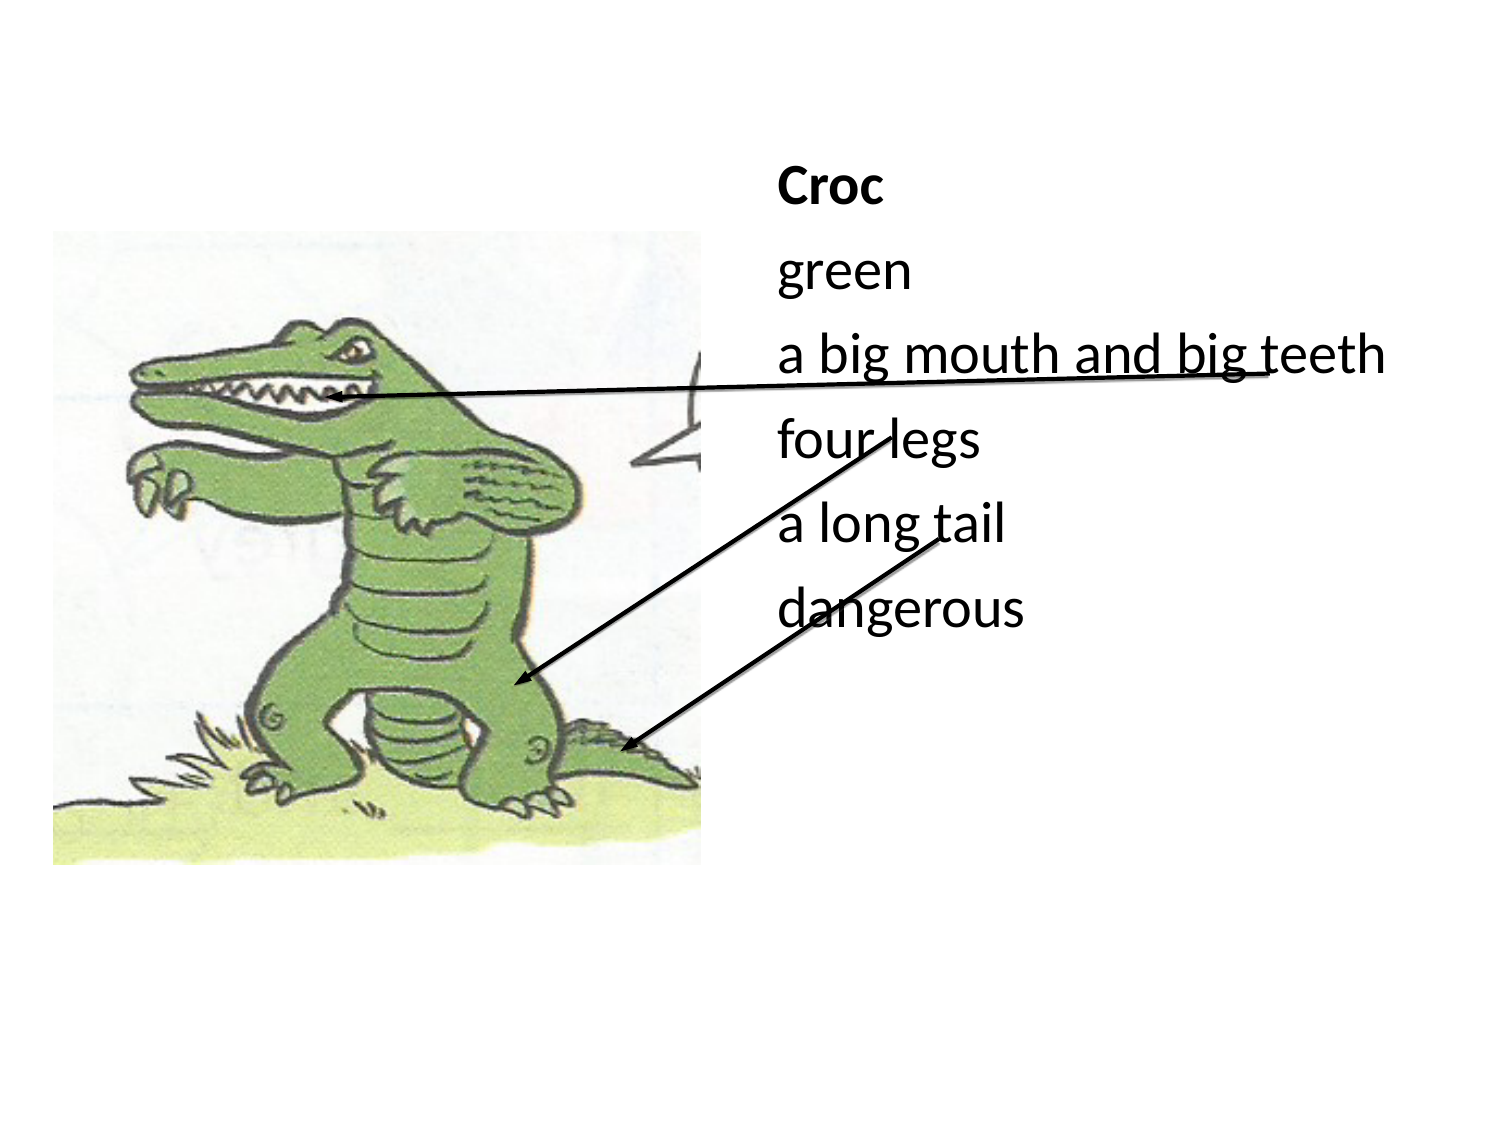

# Croc
green
a big mouth and big teeth
four legs
a long tail
dangerous